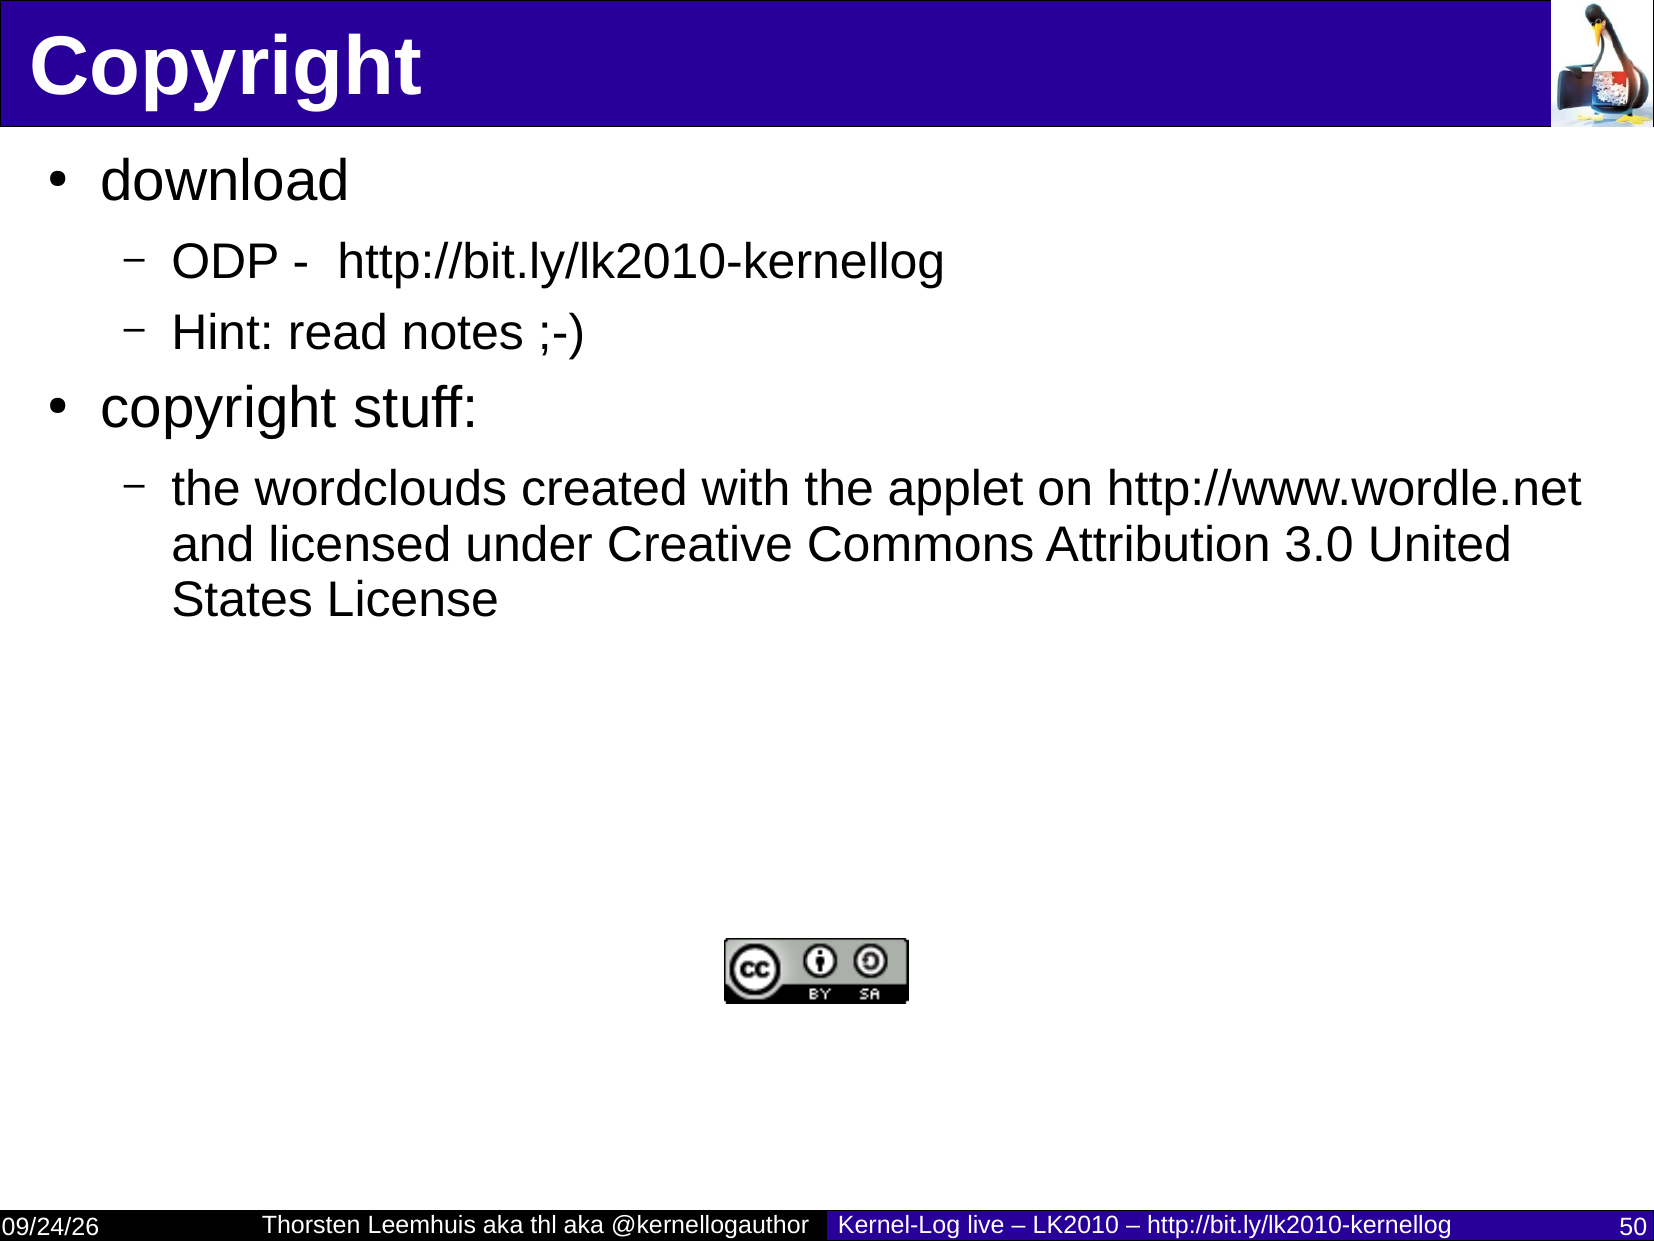

# Copyright
download
ODP - http://bit.ly/lk2010-kernellog
Hint: read notes ;-)
copyright stuff:
the wordclouds created with the applet on http://www.wordle.net and licensed under Creative Commons Attribution 3.0 United States License
50